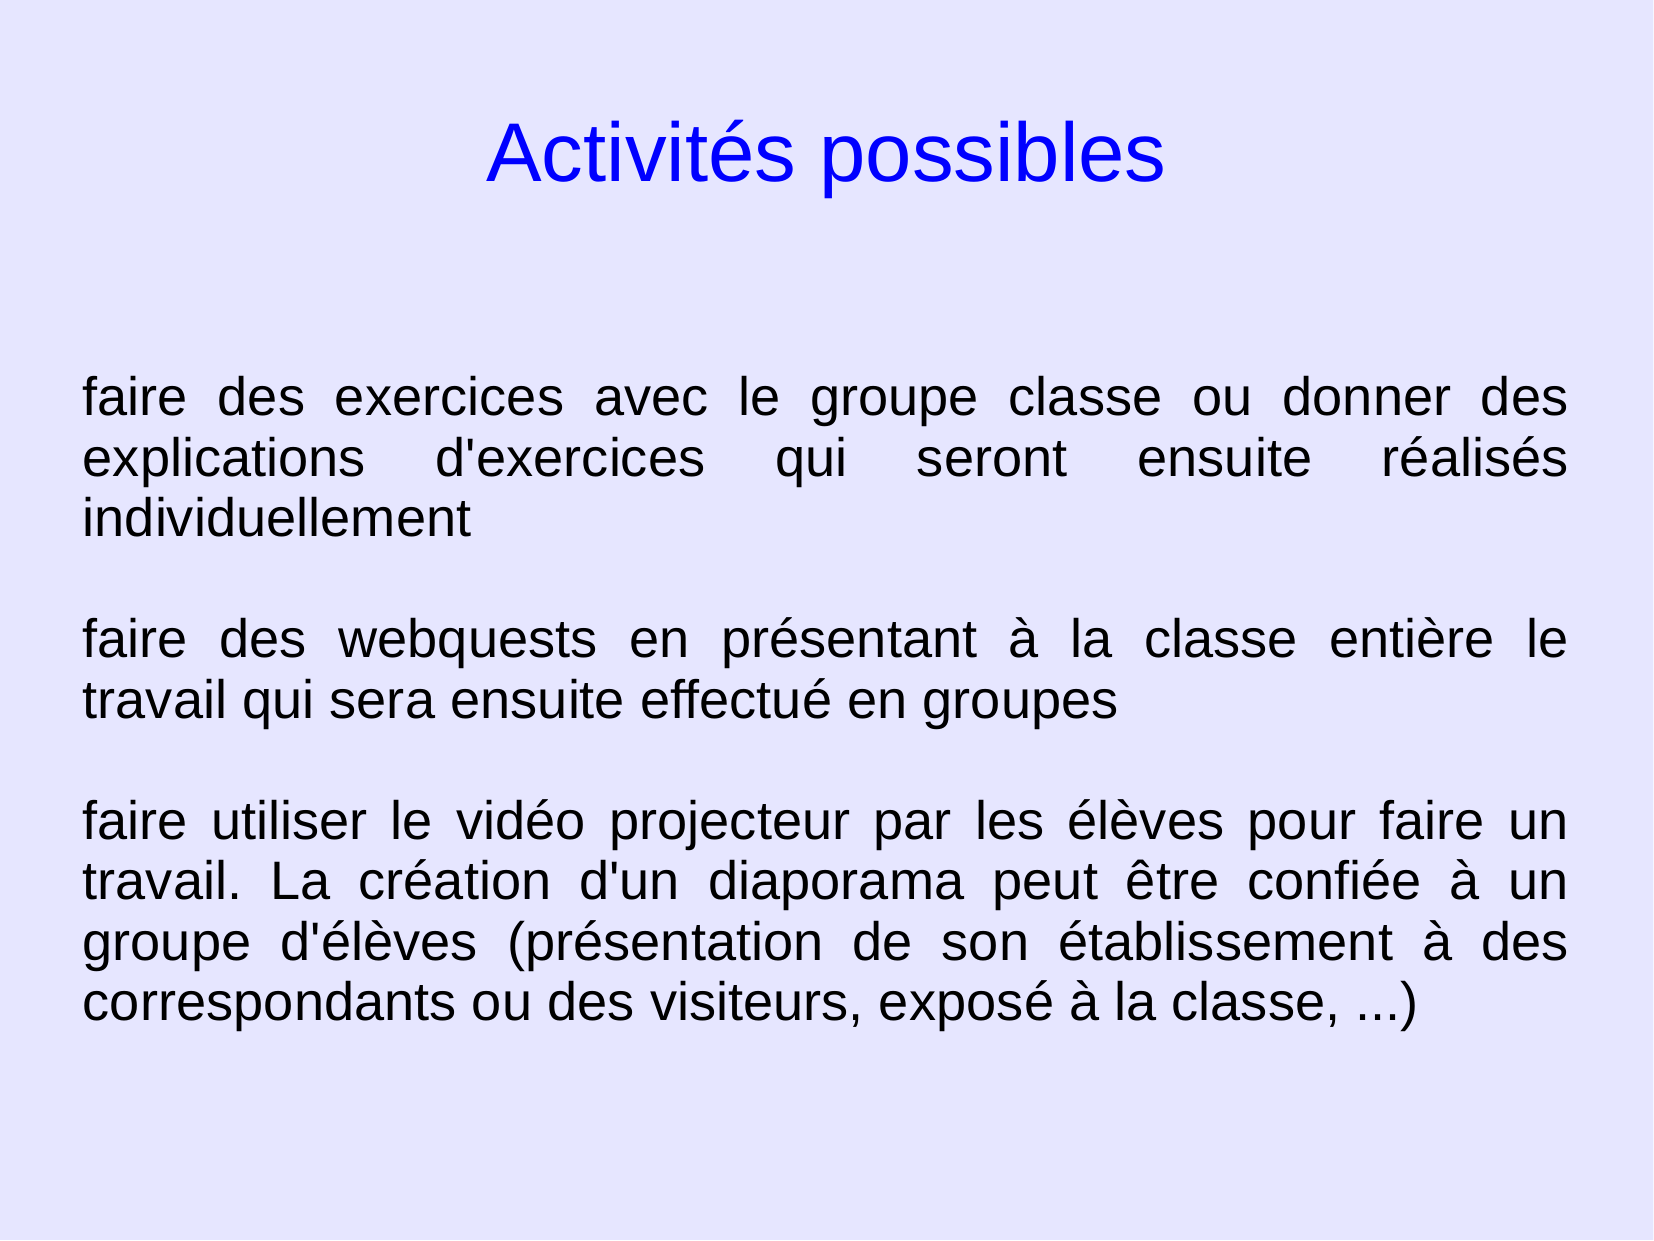

# Activités possibles
faire des exercices avec le groupe classe ou donner des explications d'exercices qui seront ensuite réalisés individuellement
faire des webquests en présentant à la classe entière le travail qui sera ensuite effectué en groupes
faire utiliser le vidéo projecteur par les élèves pour faire un travail. La création d'un diaporama peut être confiée à un groupe d'élèves (présentation de son établissement à des correspondants ou des visiteurs, exposé à la classe, ...)